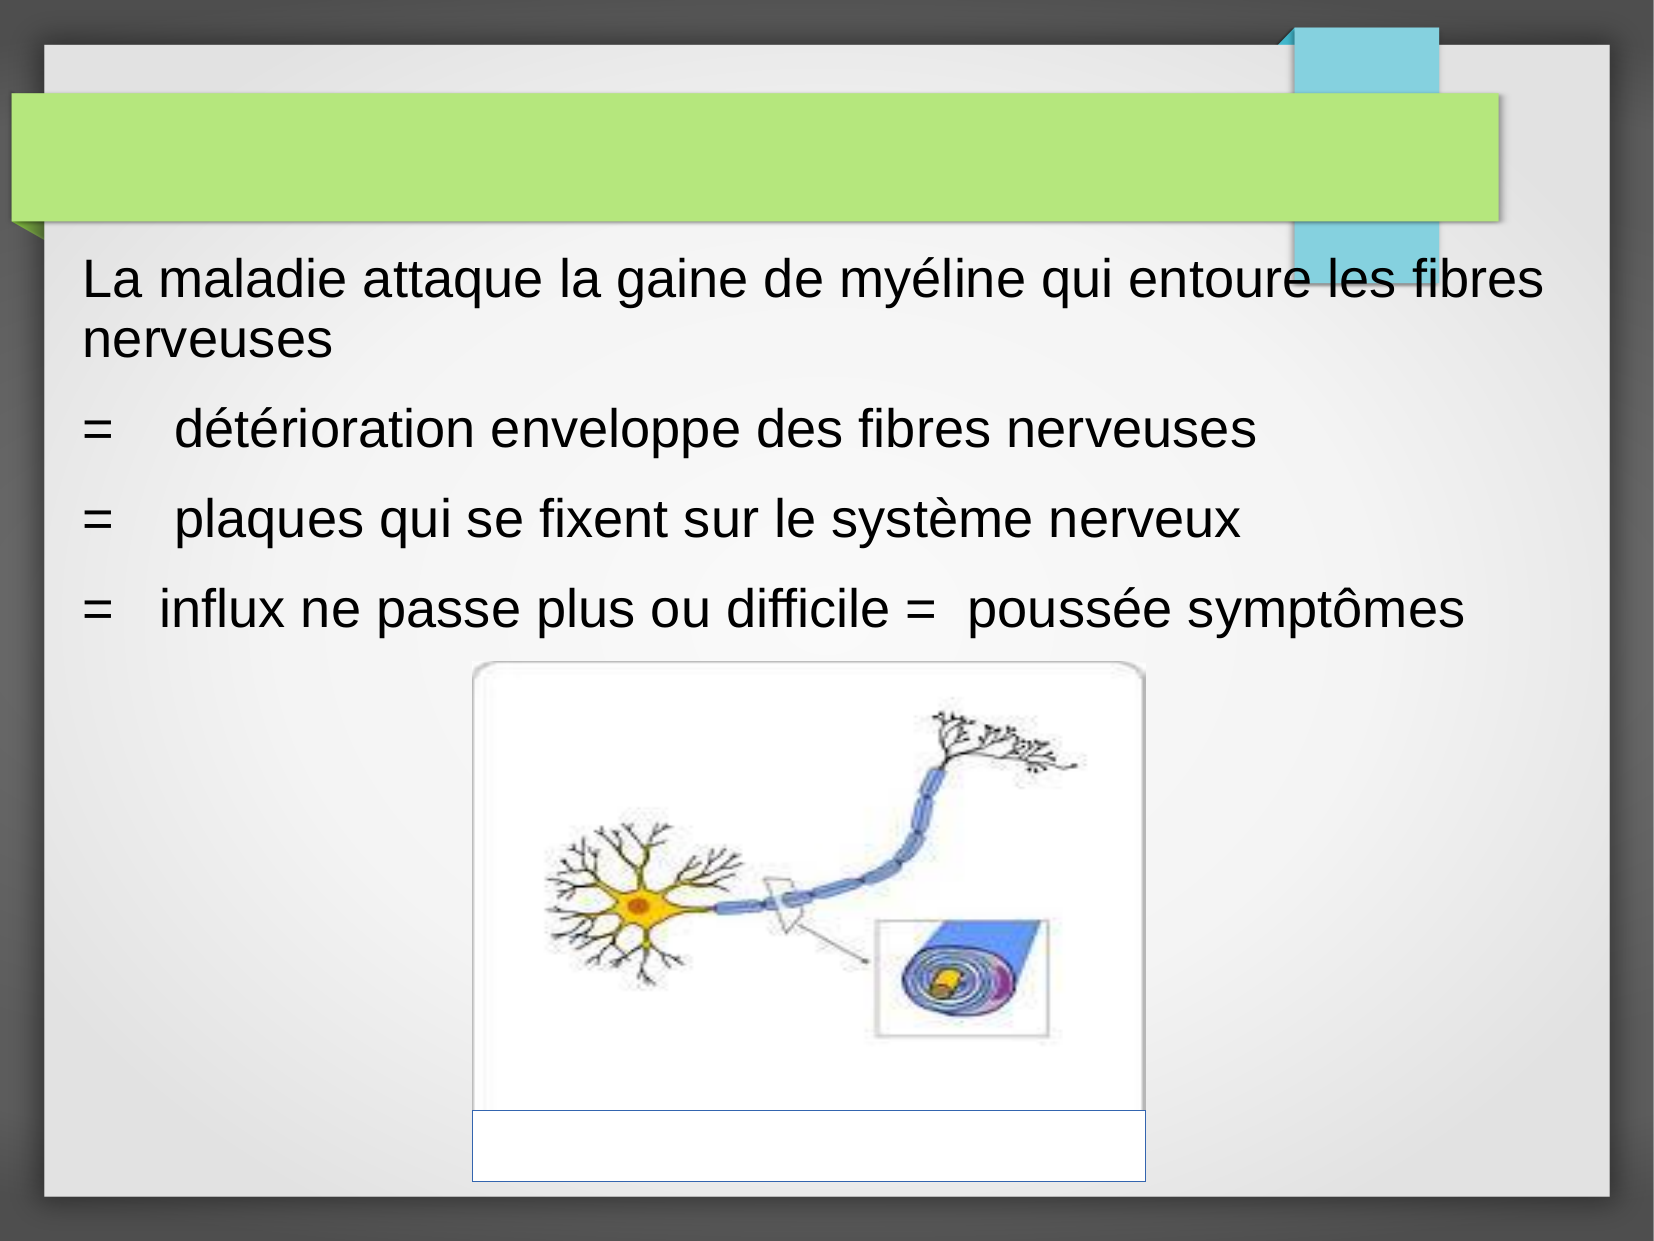

#
La maladie attaque la gaine de myéline qui entoure les fibres nerveuses
= détérioration enveloppe des fibres nerveuses
= plaques qui se fixent sur le système nerveux
= influx ne passe plus ou difficile = poussée symptômes